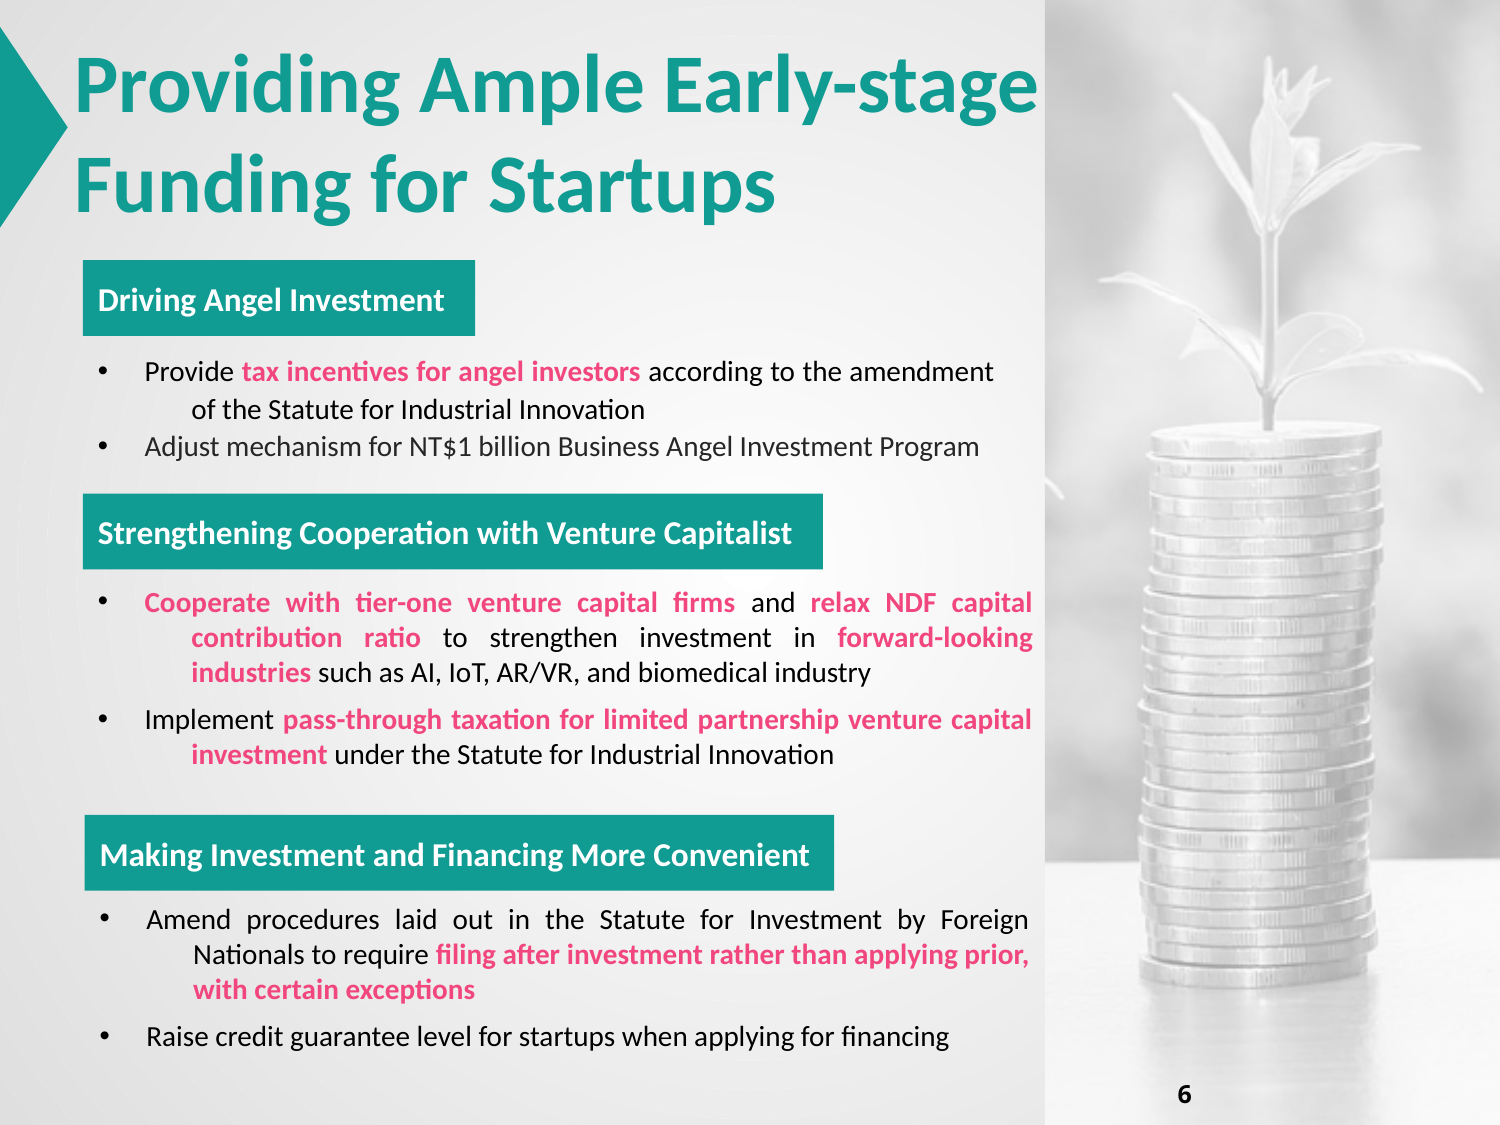

Providing Ample Early-stage Funding for Startups
Driving Angel Investment
Provide tax incentives for angel investors according to the amendment of the Statute for Industrial Innovation
Adjust mechanism for NT$1 billion Business Angel Investment Program
Strengthening Cooperation with Venture Capitalist
Cooperate with tier-one venture capital firms and relax NDF capital contribution ratio to strengthen investment in forward-looking industries such as AI, IoT, AR/VR, and biomedical industry
Implement pass-through taxation for limited partnership venture capital investment under the Statute for Industrial Innovation
Making Investment and Financing More Convenient
Amend procedures laid out in the Statute for Investment by Foreign Nationals to require filing after investment rather than applying prior, with certain exceptions
Raise credit guarantee level for startups when applying for financing